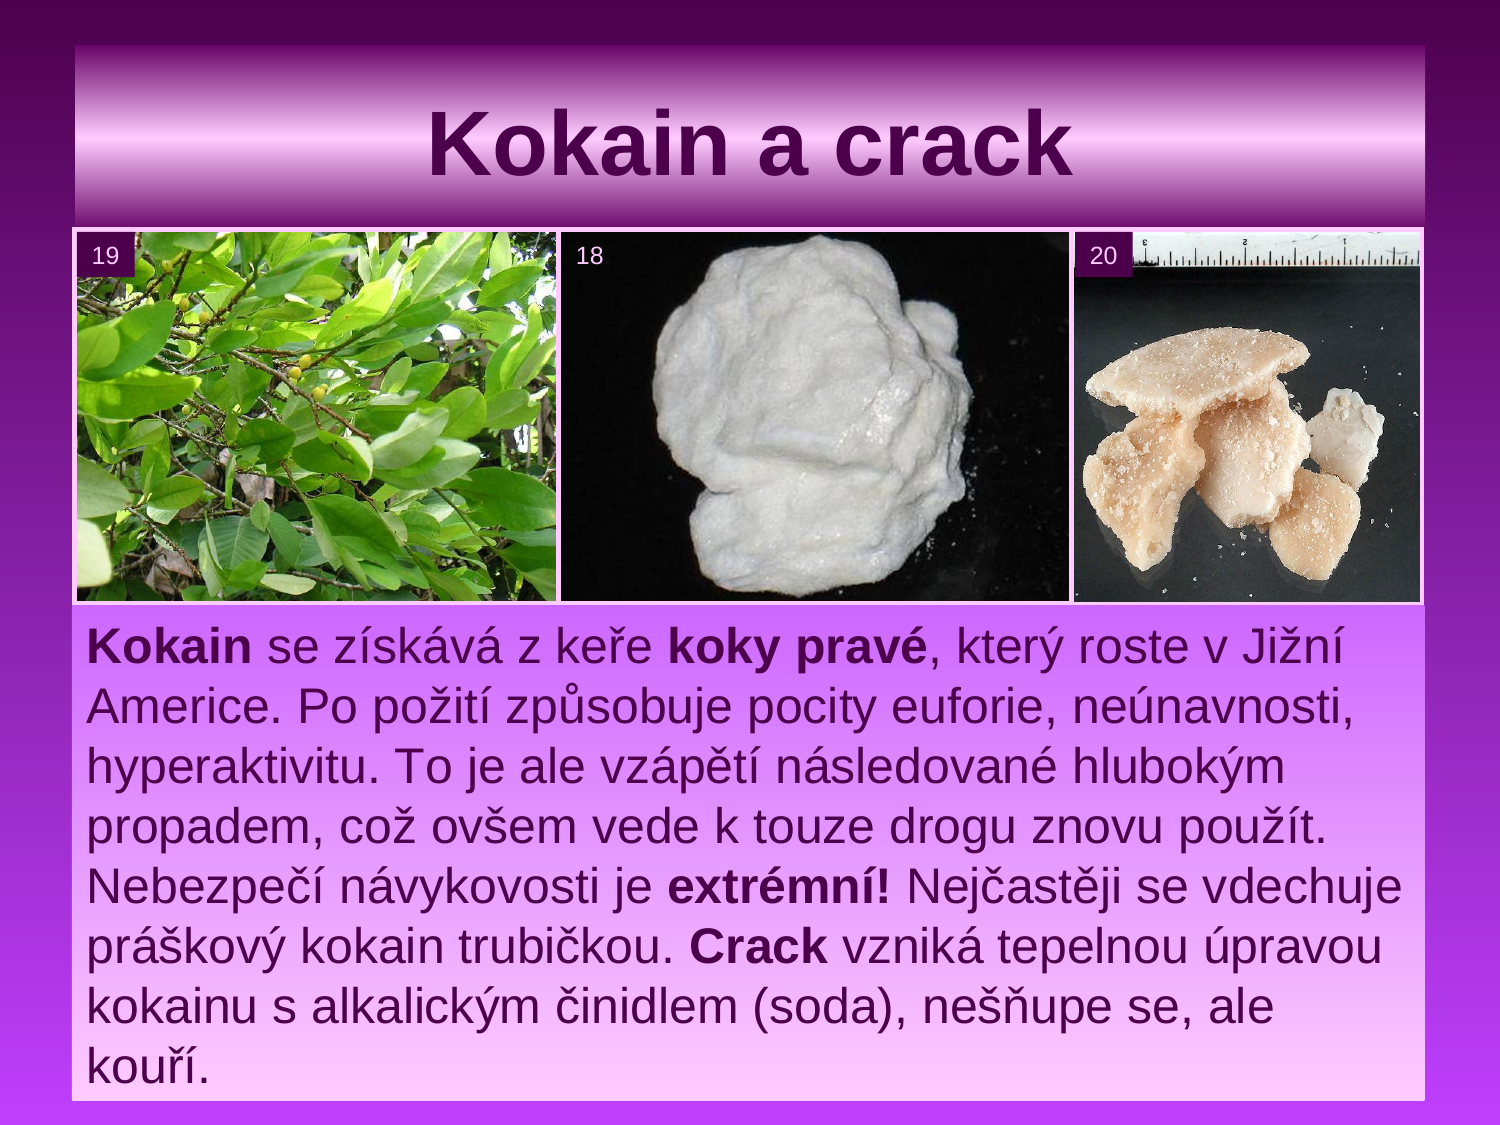

# Kokain a crack
19
18
20
Kokain se získává z keře koky pravé, který roste v Jižní Americe. Po požití způsobuje pocity euforie, neúnavnosti, hyperaktivitu. To je ale vzápětí následované hlubokým propadem, což ovšem vede k touze drogu znovu použít. Nebezpečí návykovosti je extrémní! Nejčastěji se vdechuje práškový kokain trubičkou. Crack vzniká tepelnou úpravou kokainu s alkalickým činidlem (soda), nešňupe se, ale kouří.